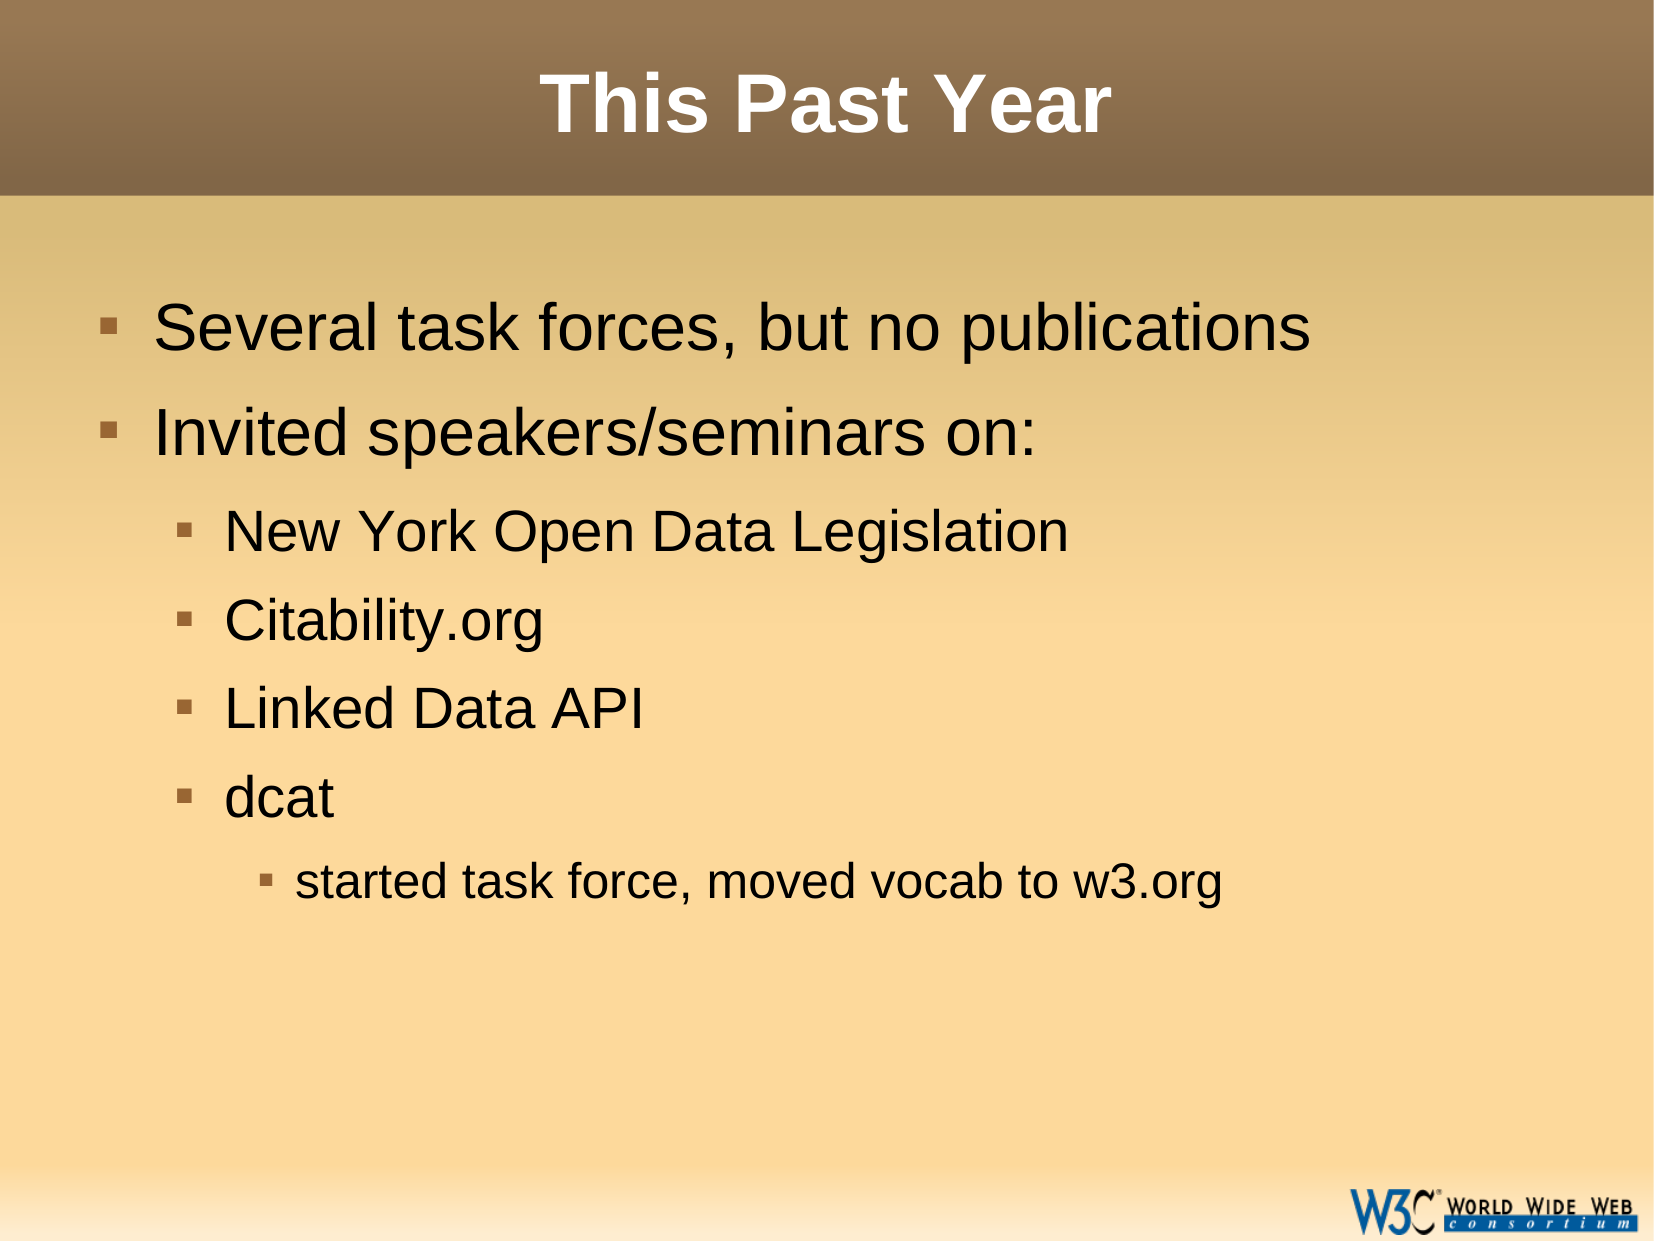

# This Past Year
Several task forces, but no publications
Invited speakers/seminars on:
New York Open Data Legislation
Citability.org
Linked Data API
dcat
started task force, moved vocab to w3.org